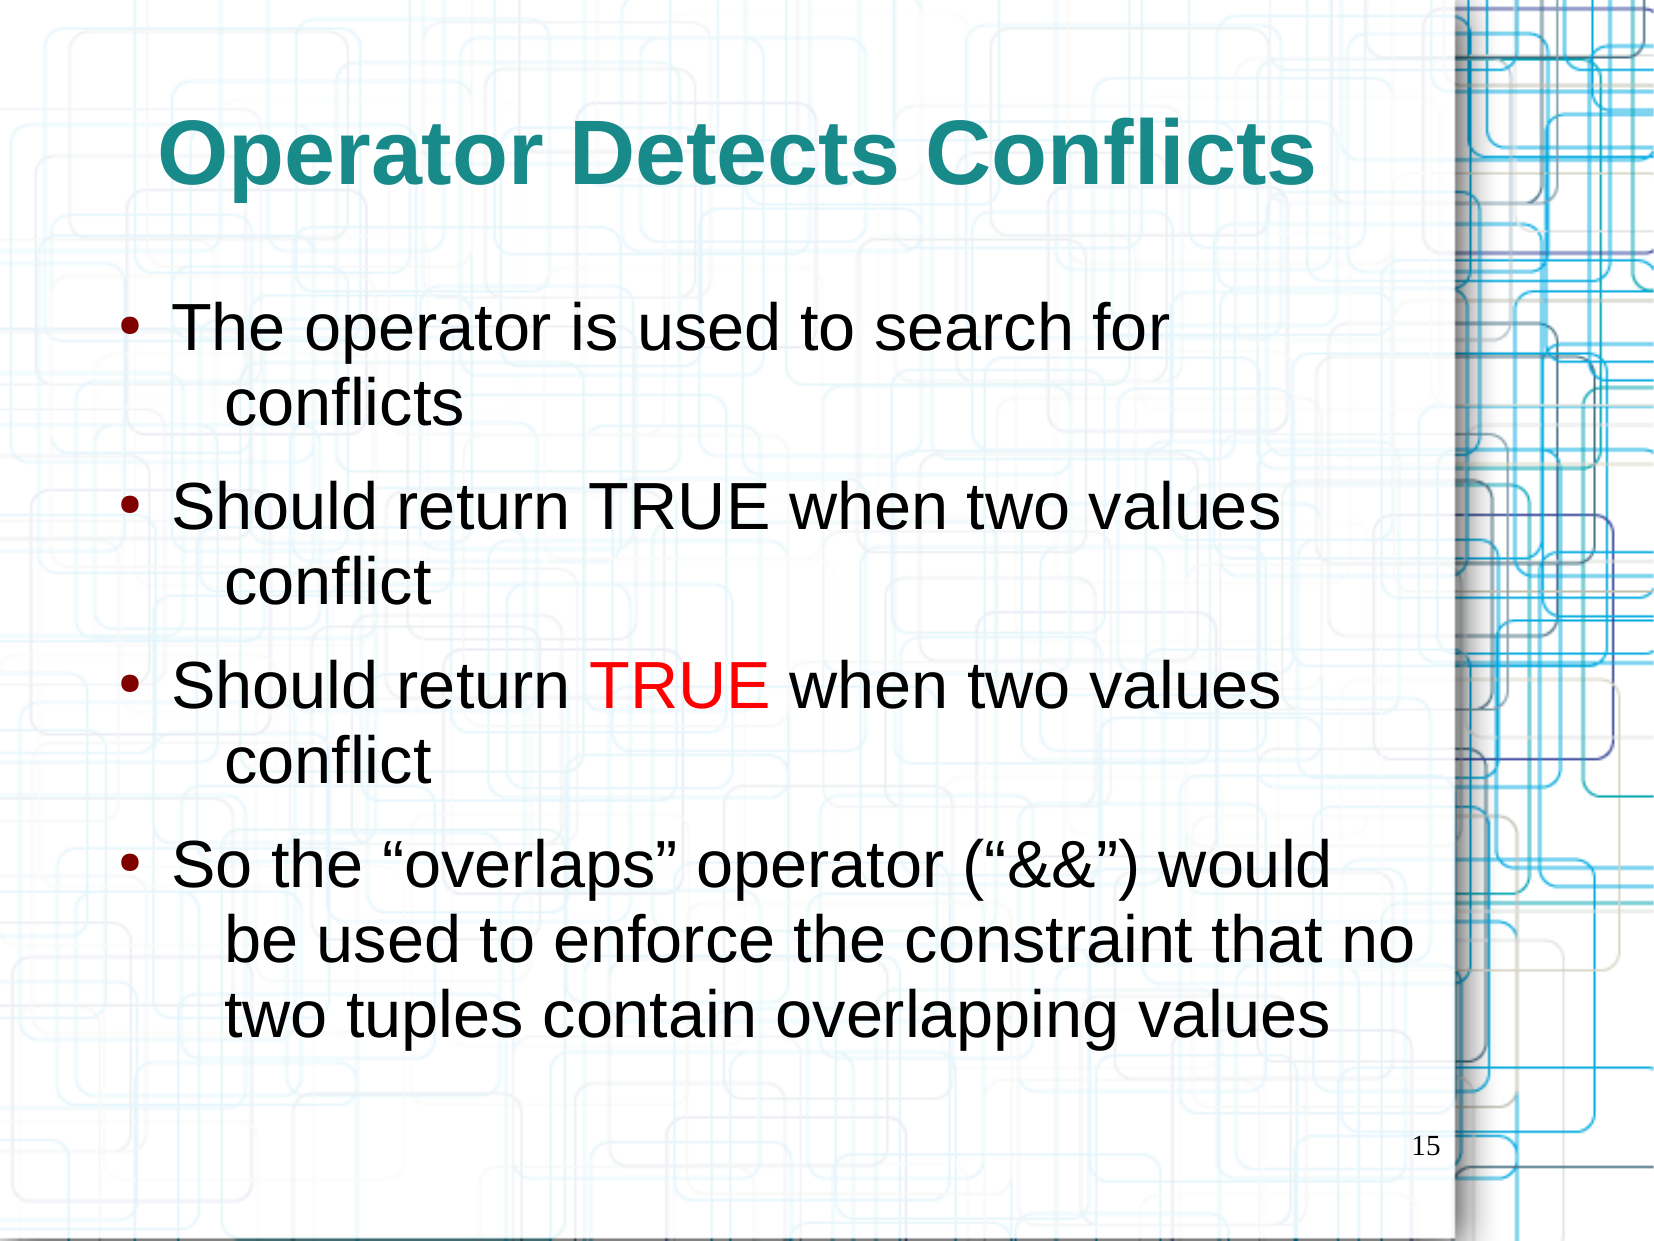

# Operator Detects Conflicts
The operator is used to search for conflicts
Should return TRUE when two values conflict
Should return TRUE when two values conflict
So the “overlaps” operator (“&&”) would be used to enforce the constraint that no two tuples contain overlapping values
15